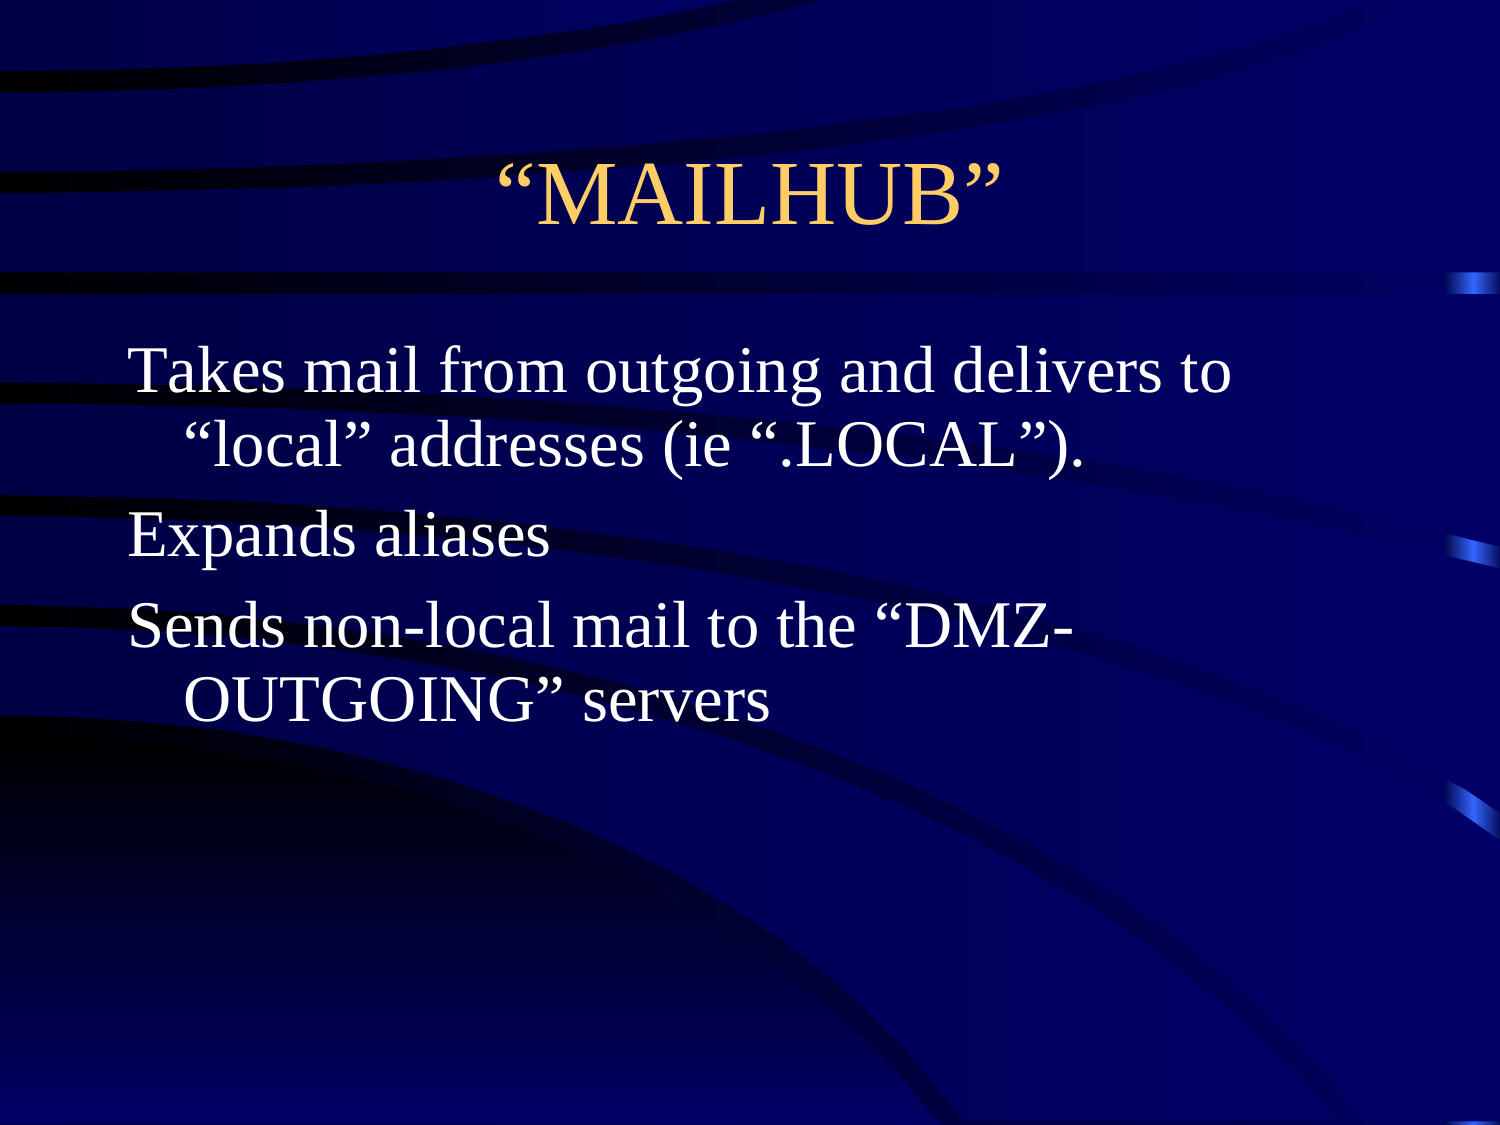

# “MAILHUB”
Takes mail from outgoing and delivers to “local” addresses (ie “.LOCAL”).
Expands aliases
Sends non-local mail to the “DMZ-OUTGOING” servers